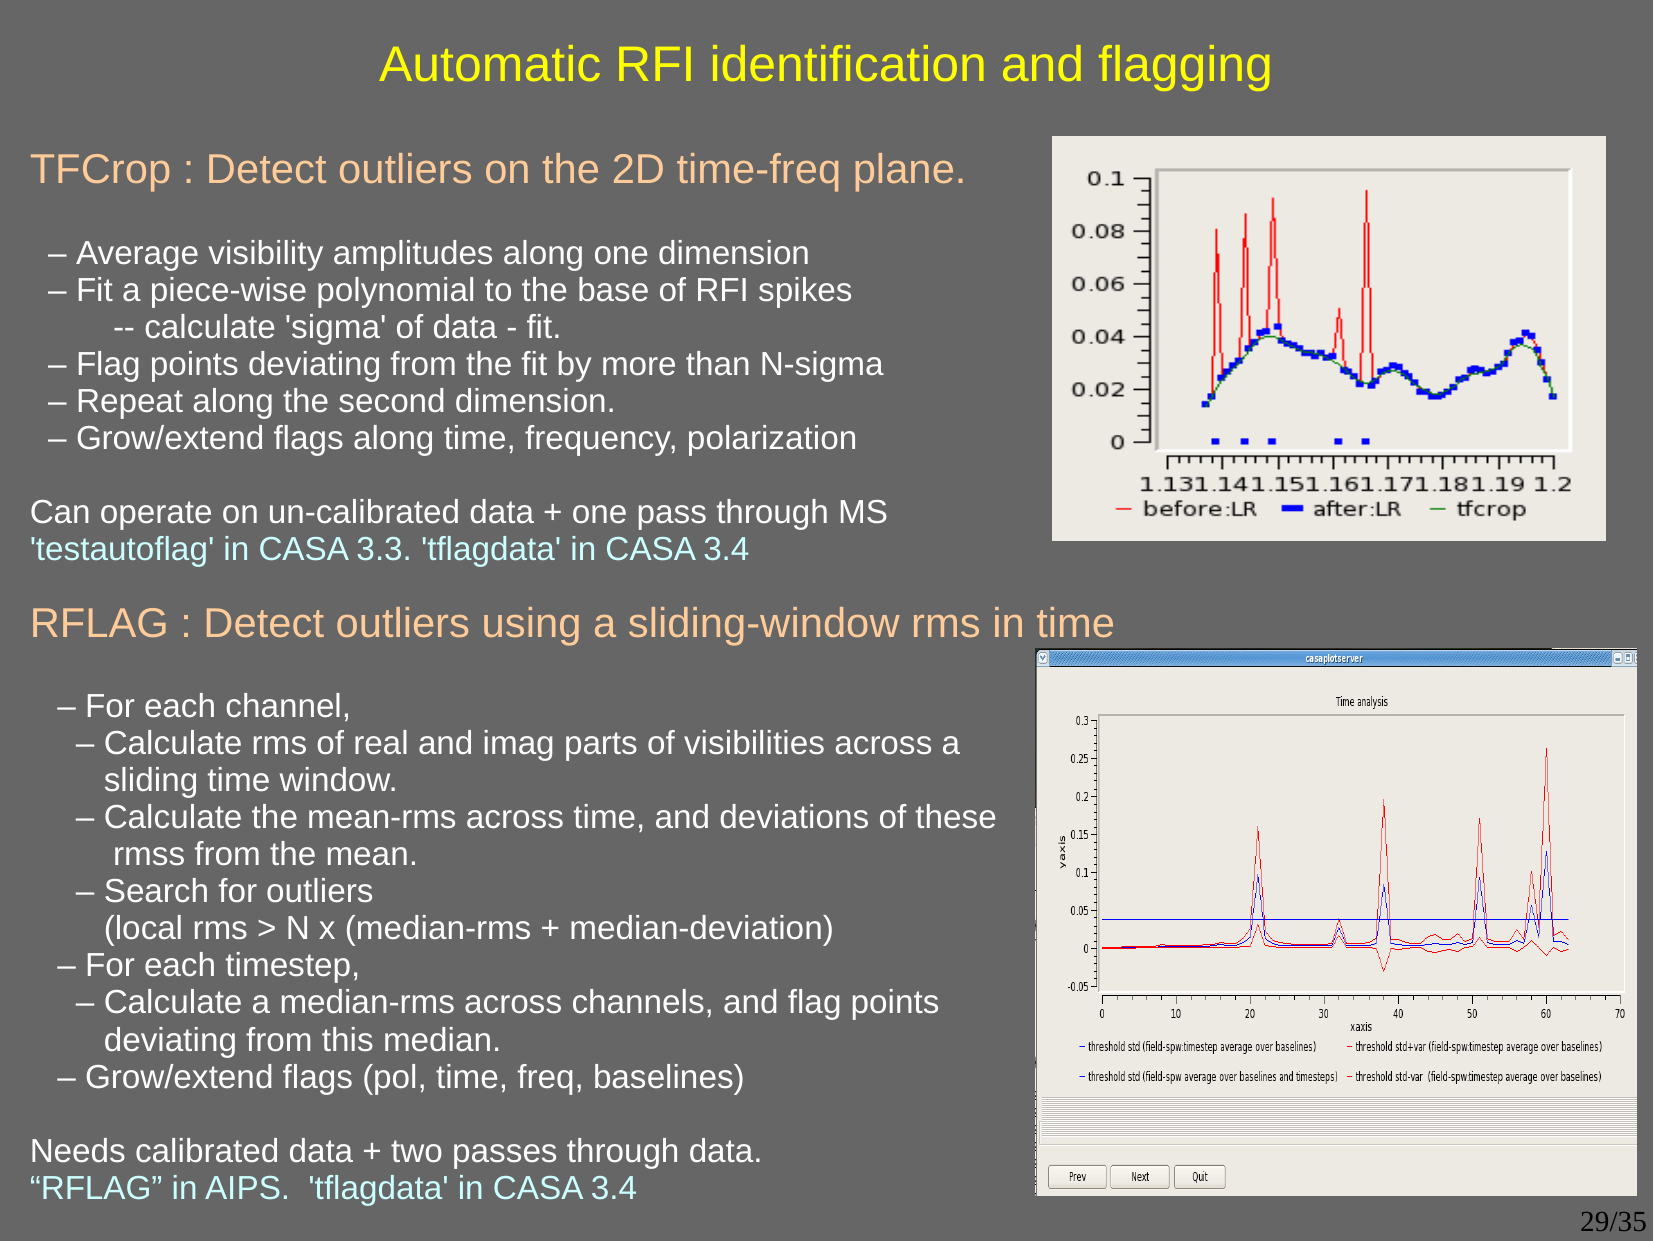

Automatic RFI identification and flagging
TFCrop : Detect outliers on the 2D time-freq plane.
 – Average visibility amplitudes along one dimension
 – Fit a piece-wise polynomial to the base of RFI spikes
 -- calculate 'sigma' of data - fit.
 – Flag points deviating from the fit by more than N-sigma
 – Repeat along the second dimension.
 – Grow/extend flags along time, frequency, polarization
Can operate on un-calibrated data + one pass through MS
'testautoflag' in CASA 3.3. 'tflagdata' in CASA 3.4
RFLAG : Detect outliers using a sliding-window rms in time
 – For each channel,
 – Calculate rms of real and imag parts of visibilities across a
 sliding time window.
 – Calculate the mean-rms across time, and deviations of these
 rmss from the mean.
 – Search for outliers
 (local rms > N x (median-rms + median-deviation)
 – For each timestep,
 – Calculate a median-rms across channels, and flag points
 deviating from this median.
 – Grow/extend flags (pol, time, freq, baselines)
Needs calibrated data + two passes through data.
“RFLAG” in AIPS. 'tflagdata' in CASA 3.4
29